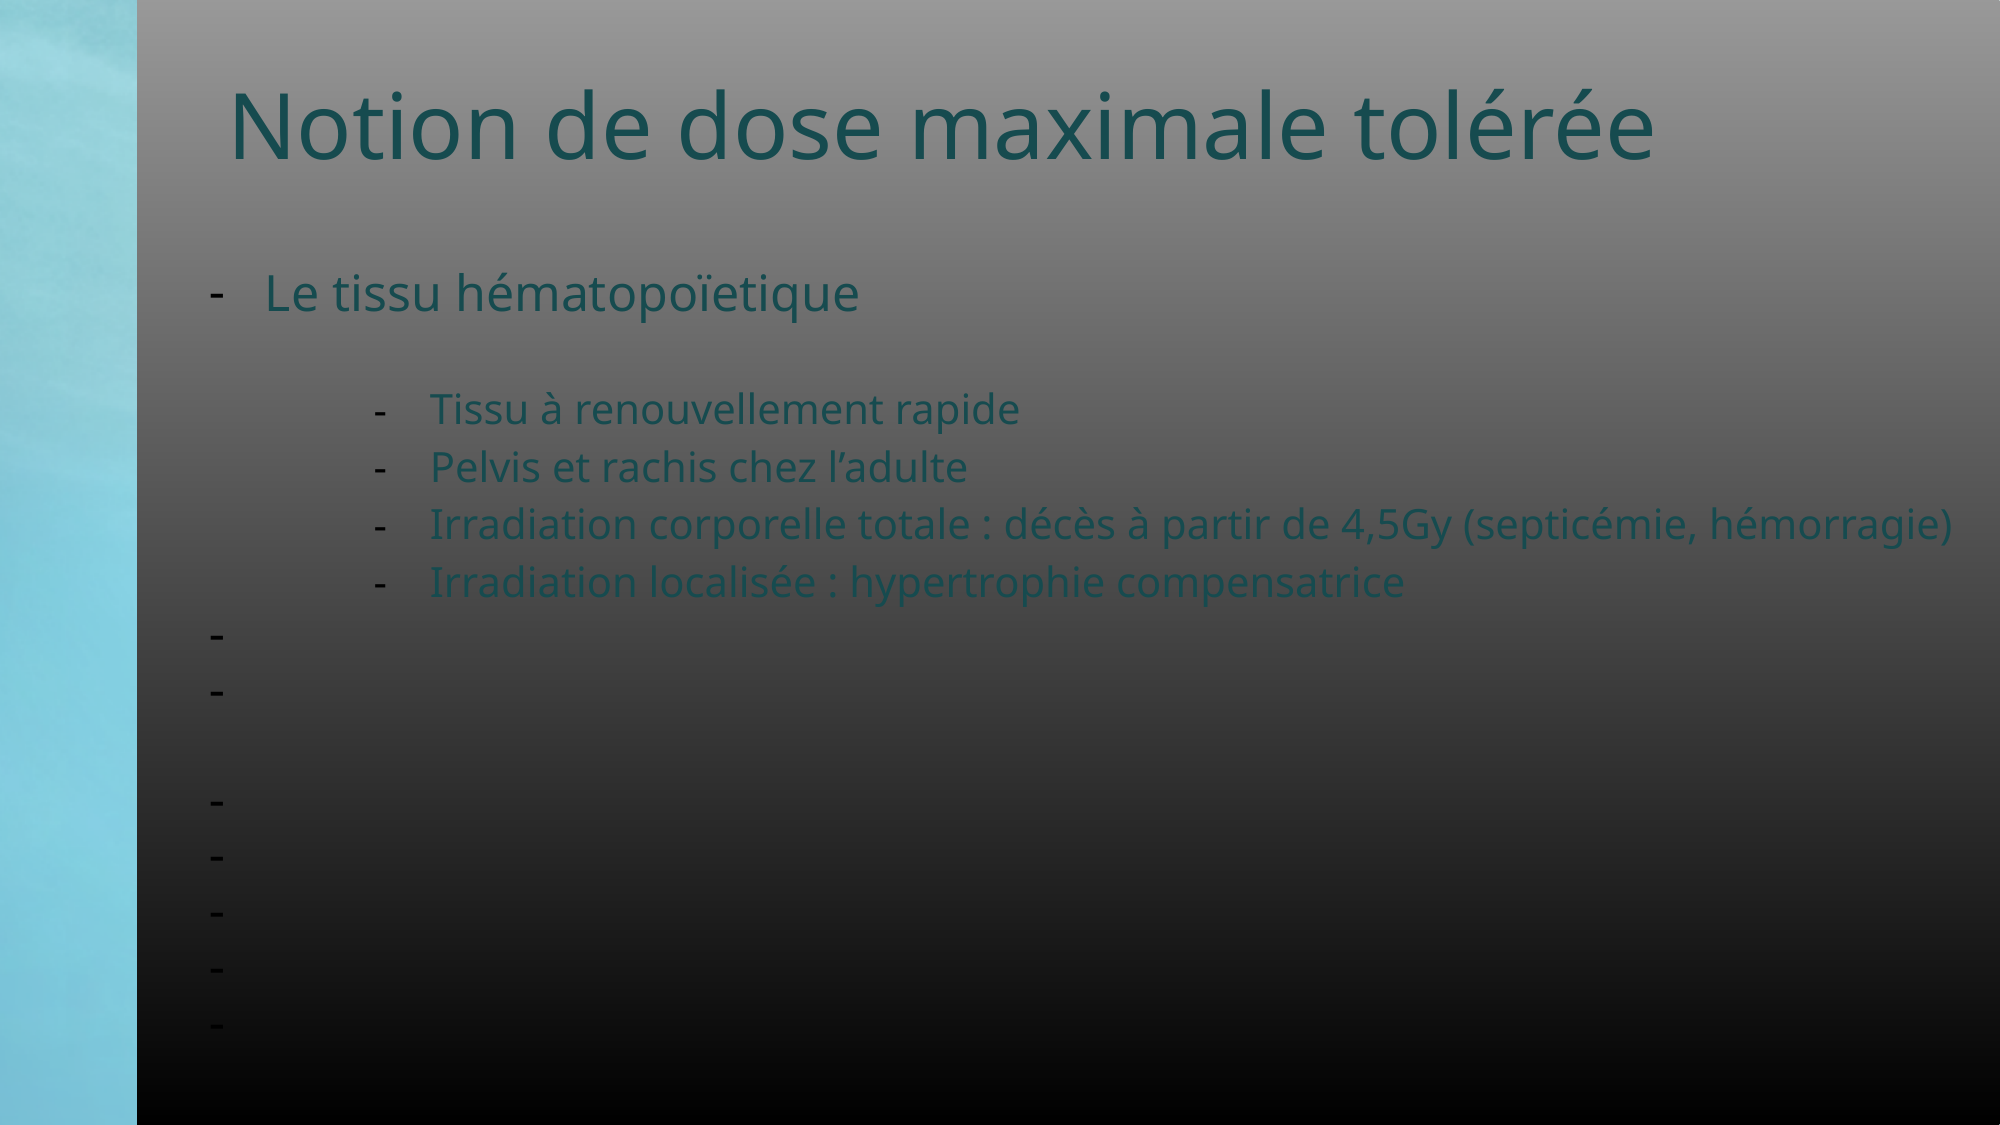

# Notion de dose maximale tolérée
Le tissu hématopoïetique
Tissu à renouvellement rapide
Pelvis et rachis chez l’adulte
Irradiation corporelle totale : décès à partir de 4,5Gy (septicémie, hémorragie)
Irradiation localisée : hypertrophie compensatrice